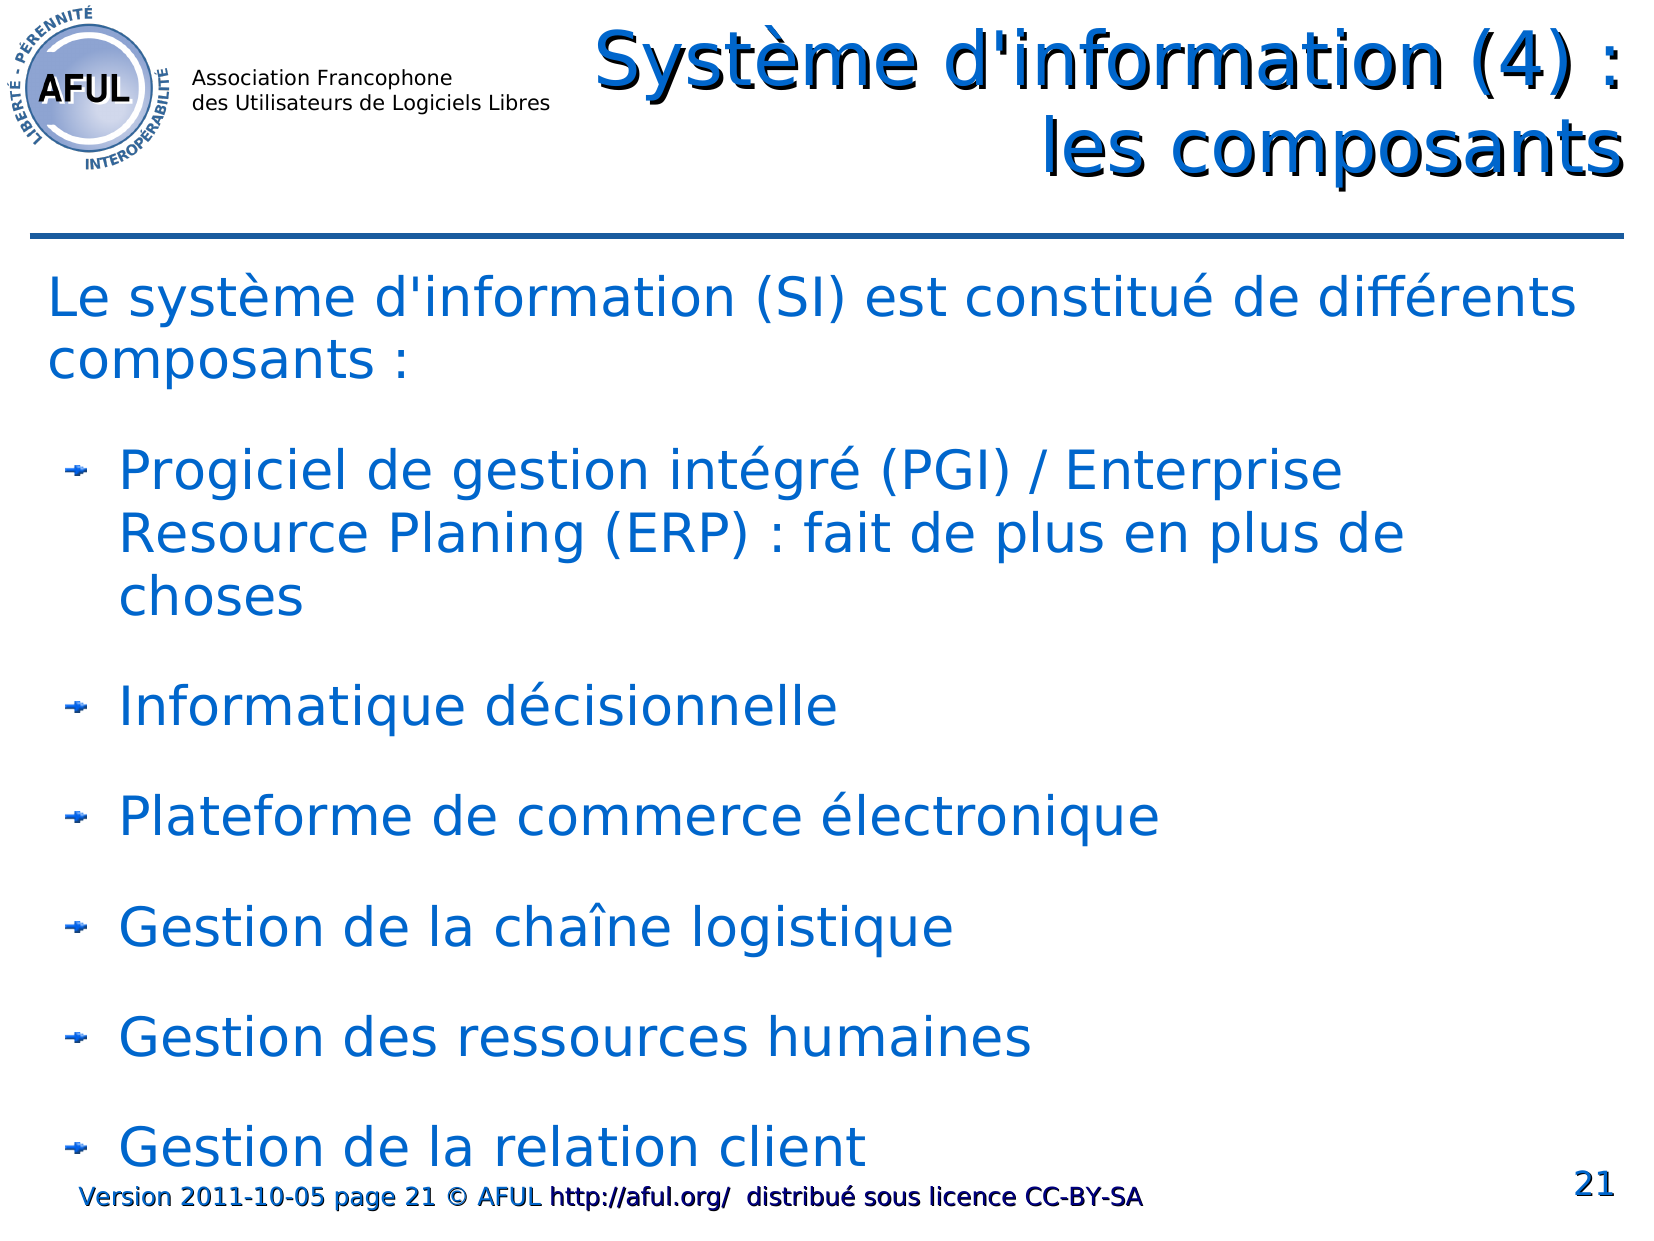

# Système d'information (4) : les composants
Le système d'information (SI) est constitué de différents composants :
Progiciel de gestion intégré (PGI) / Enterprise Resource Planing (ERP) : fait de plus en plus de choses
Informatique décisionnelle
Plateforme de commerce électronique
Gestion de la chaîne logistique
Gestion des ressources humaines
Gestion de la relation client